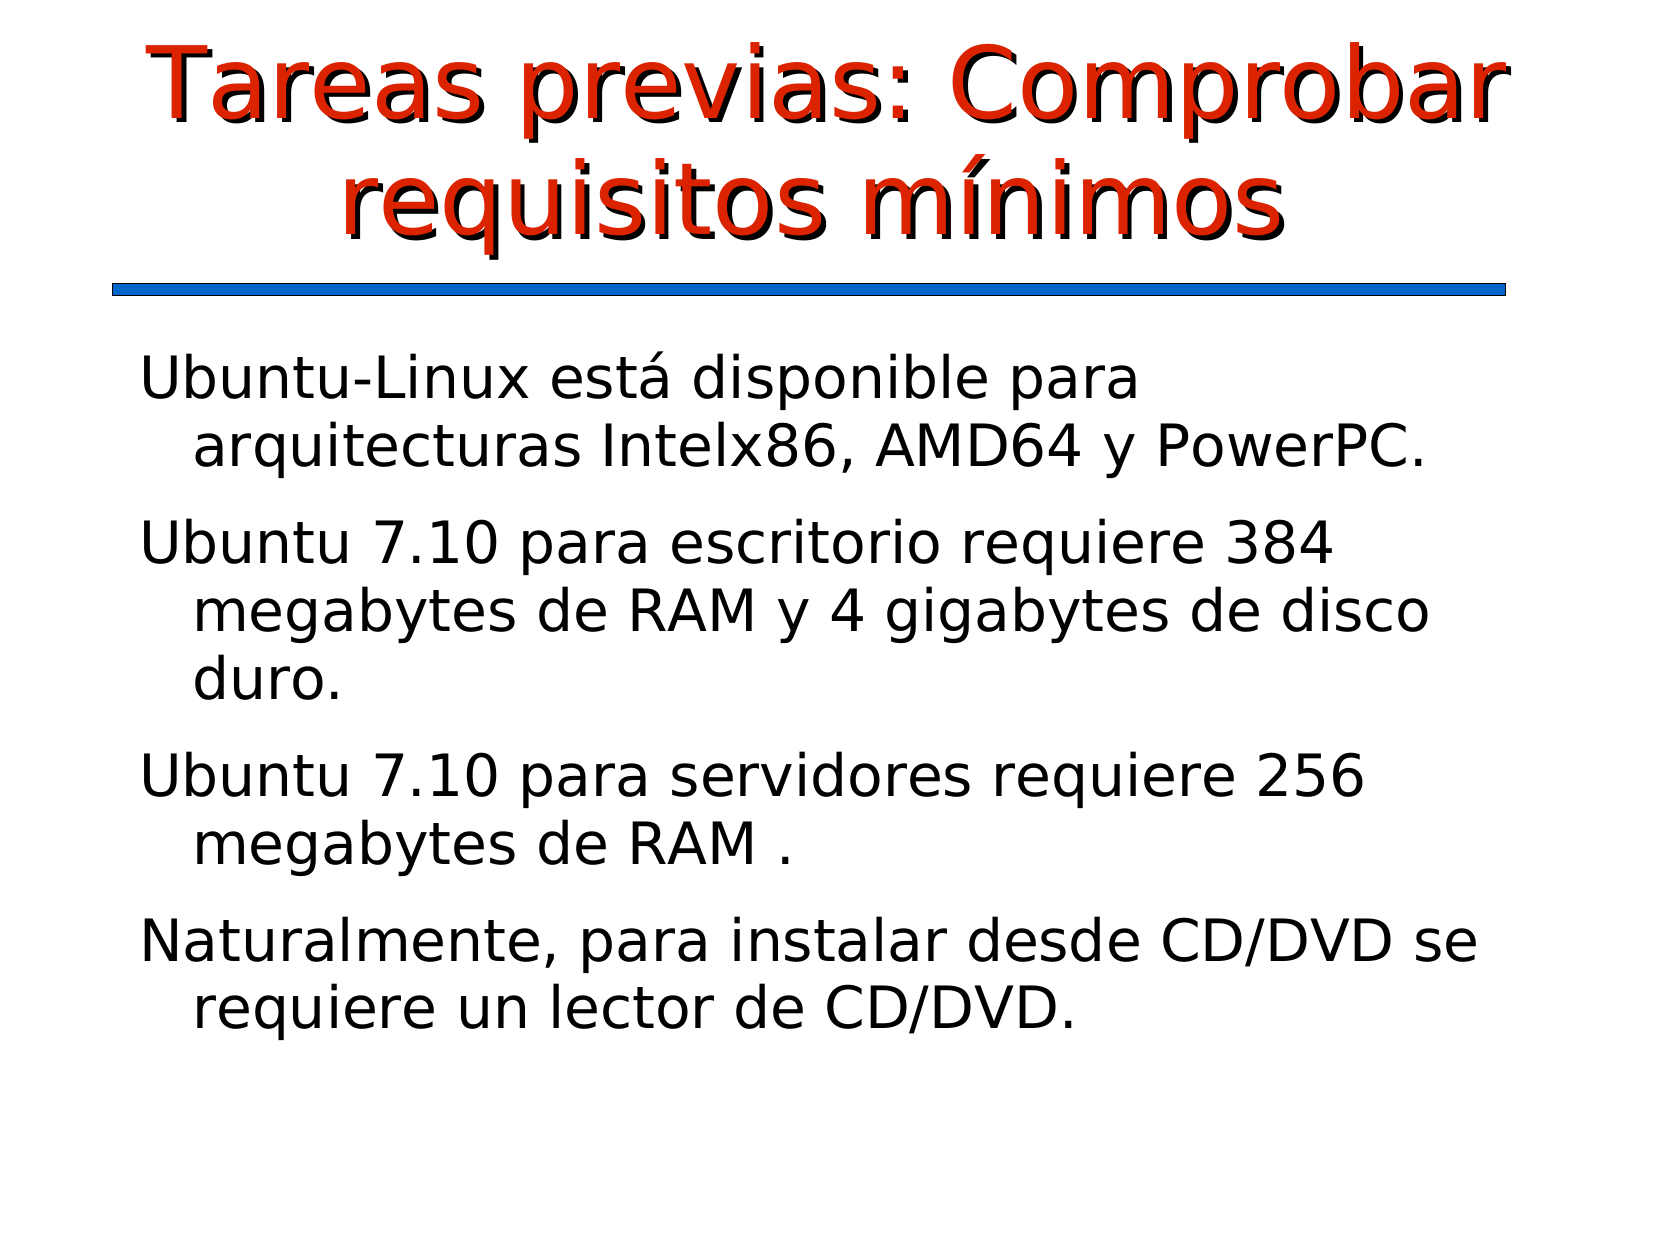

# Tareas previas: Comprobar requisitos mínimos
Ubuntu-Linux está disponible para arquitecturas Intelx86, AMD64 y PowerPC.
Ubuntu 7.10 para escritorio requiere 384 megabytes de RAM y 4 gigabytes de disco duro.
Ubuntu 7.10 para servidores requiere 256 megabytes de RAM .
Naturalmente, para instalar desde CD/DVD se requiere un lector de CD/DVD.